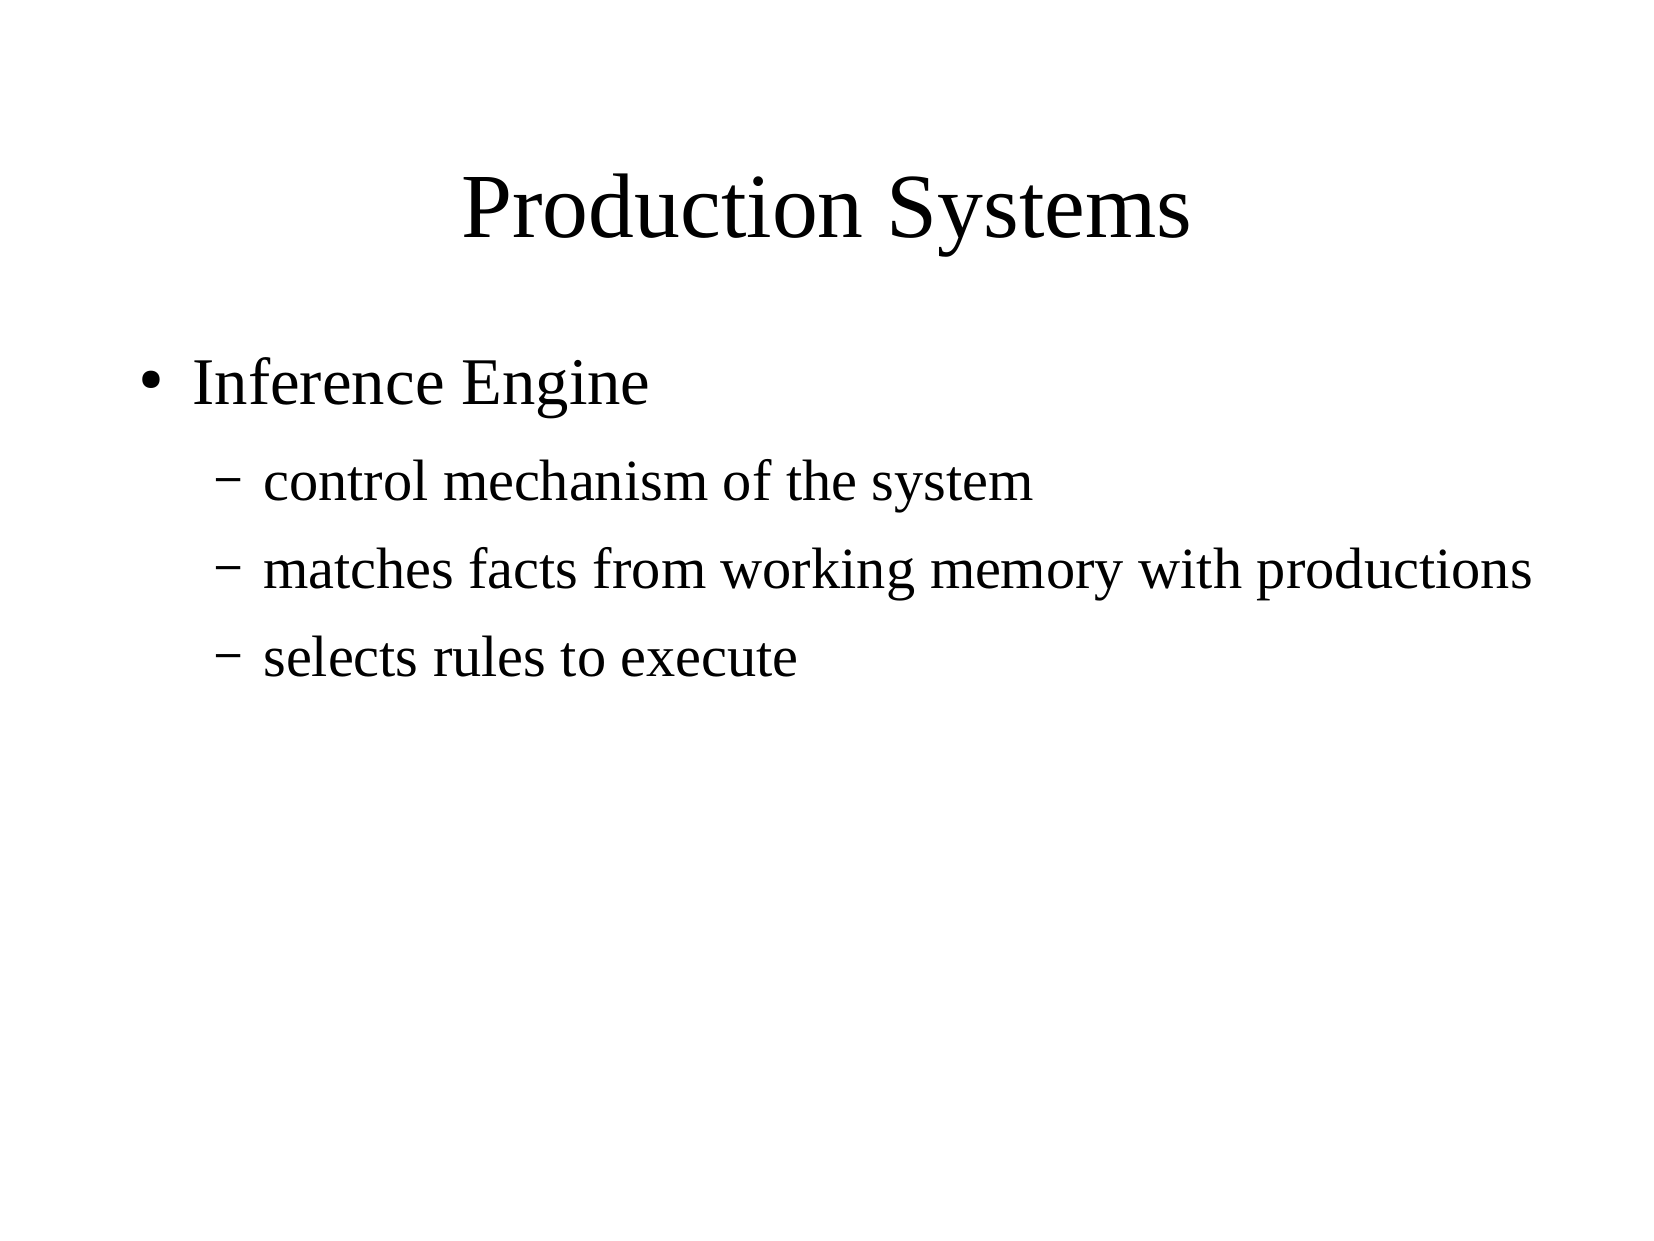

# Production Systems
Inference Engine
control mechanism of the system
matches facts from working memory with productions
selects rules to execute